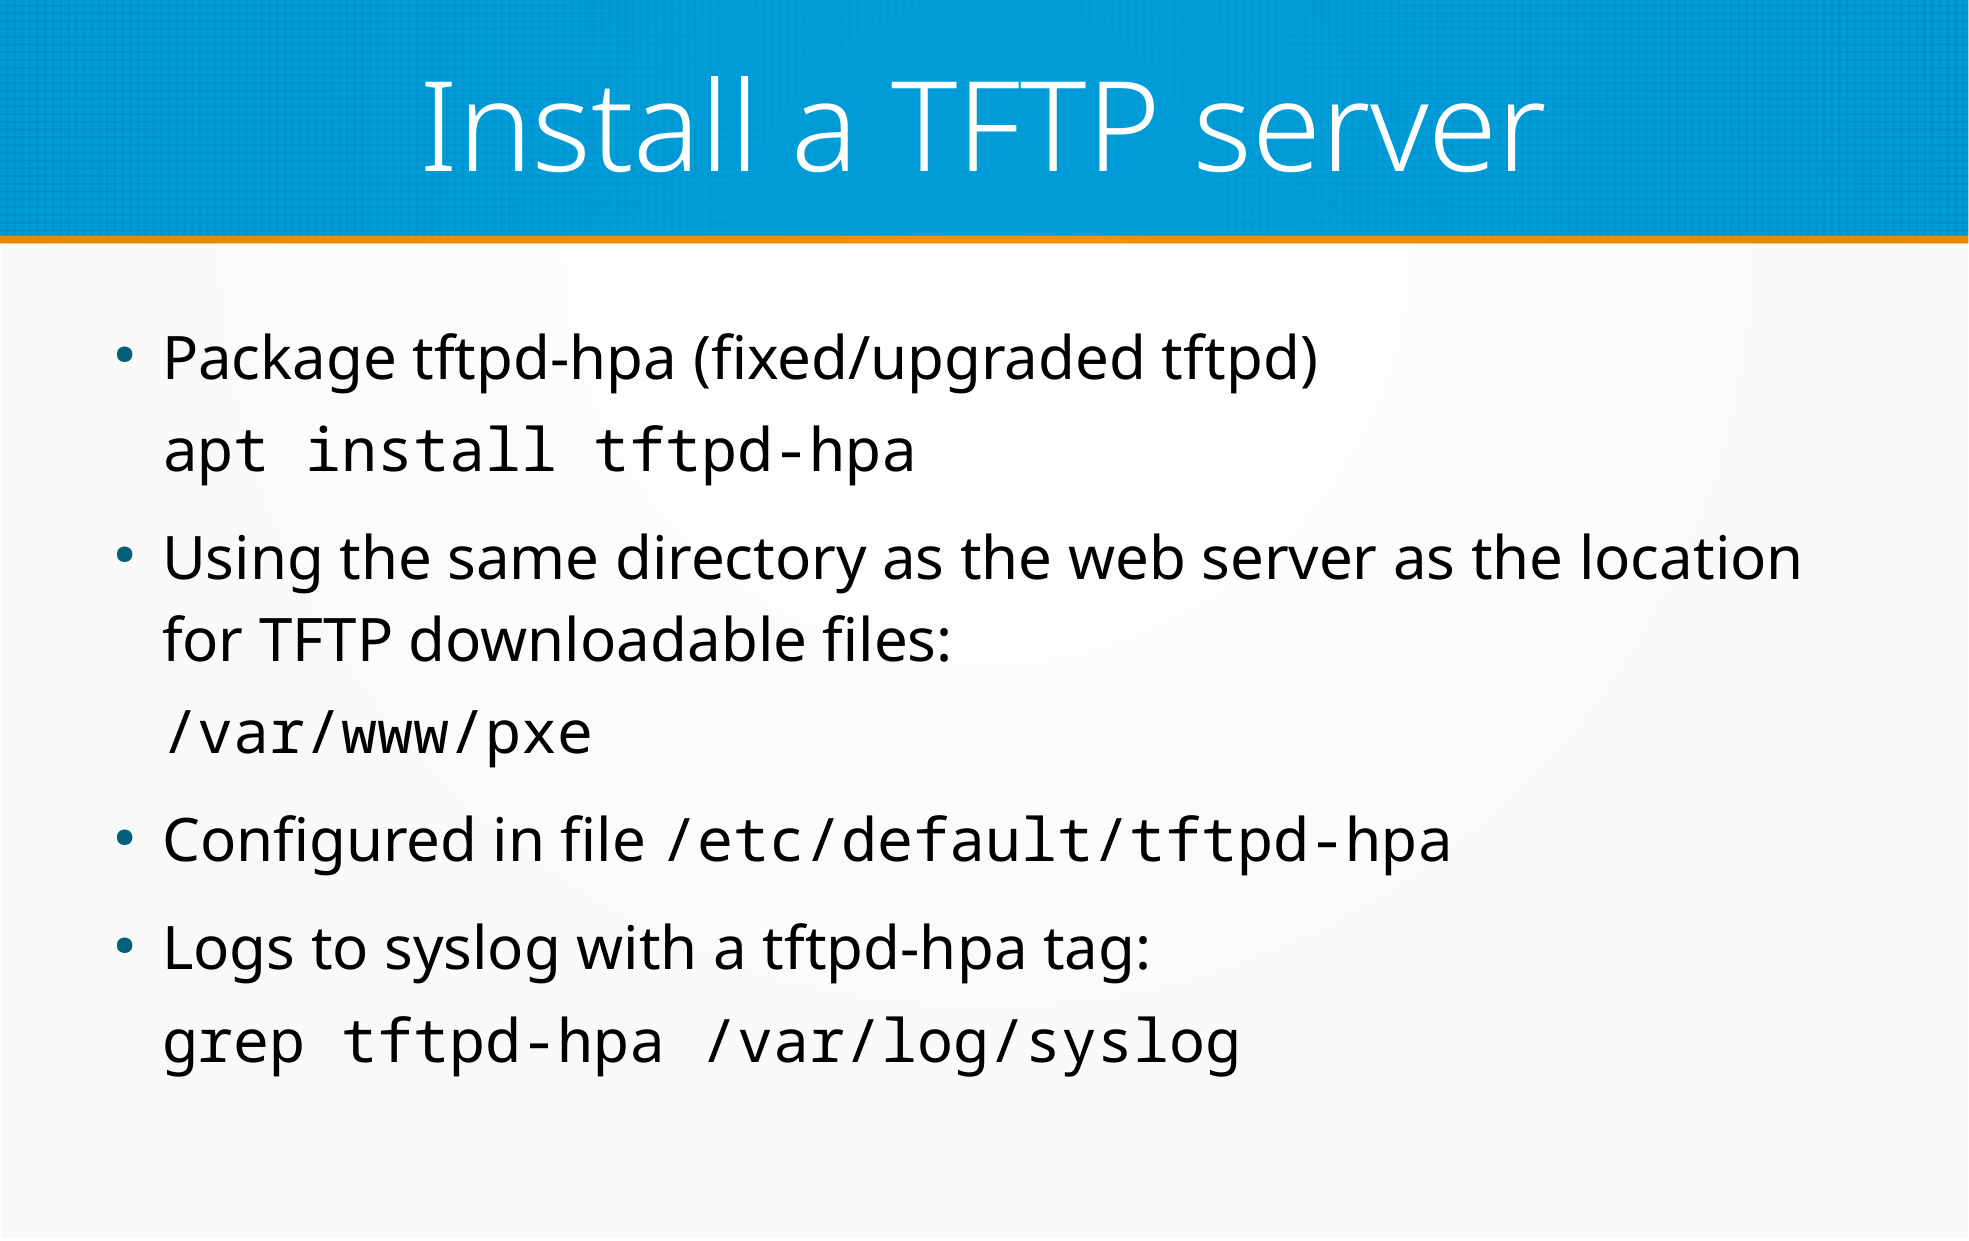

# Install a TFTP server
Package tftpd-hpa (fixed/upgraded tftpd)
apt install tftpd-hpa
Using the same directory as the web server as the location for TFTP downloadable files:
/var/www/pxe
Configured in file /etc/default/tftpd-hpa
Logs to syslog with a tftpd-hpa tag:
grep tftpd-hpa /var/log/syslog